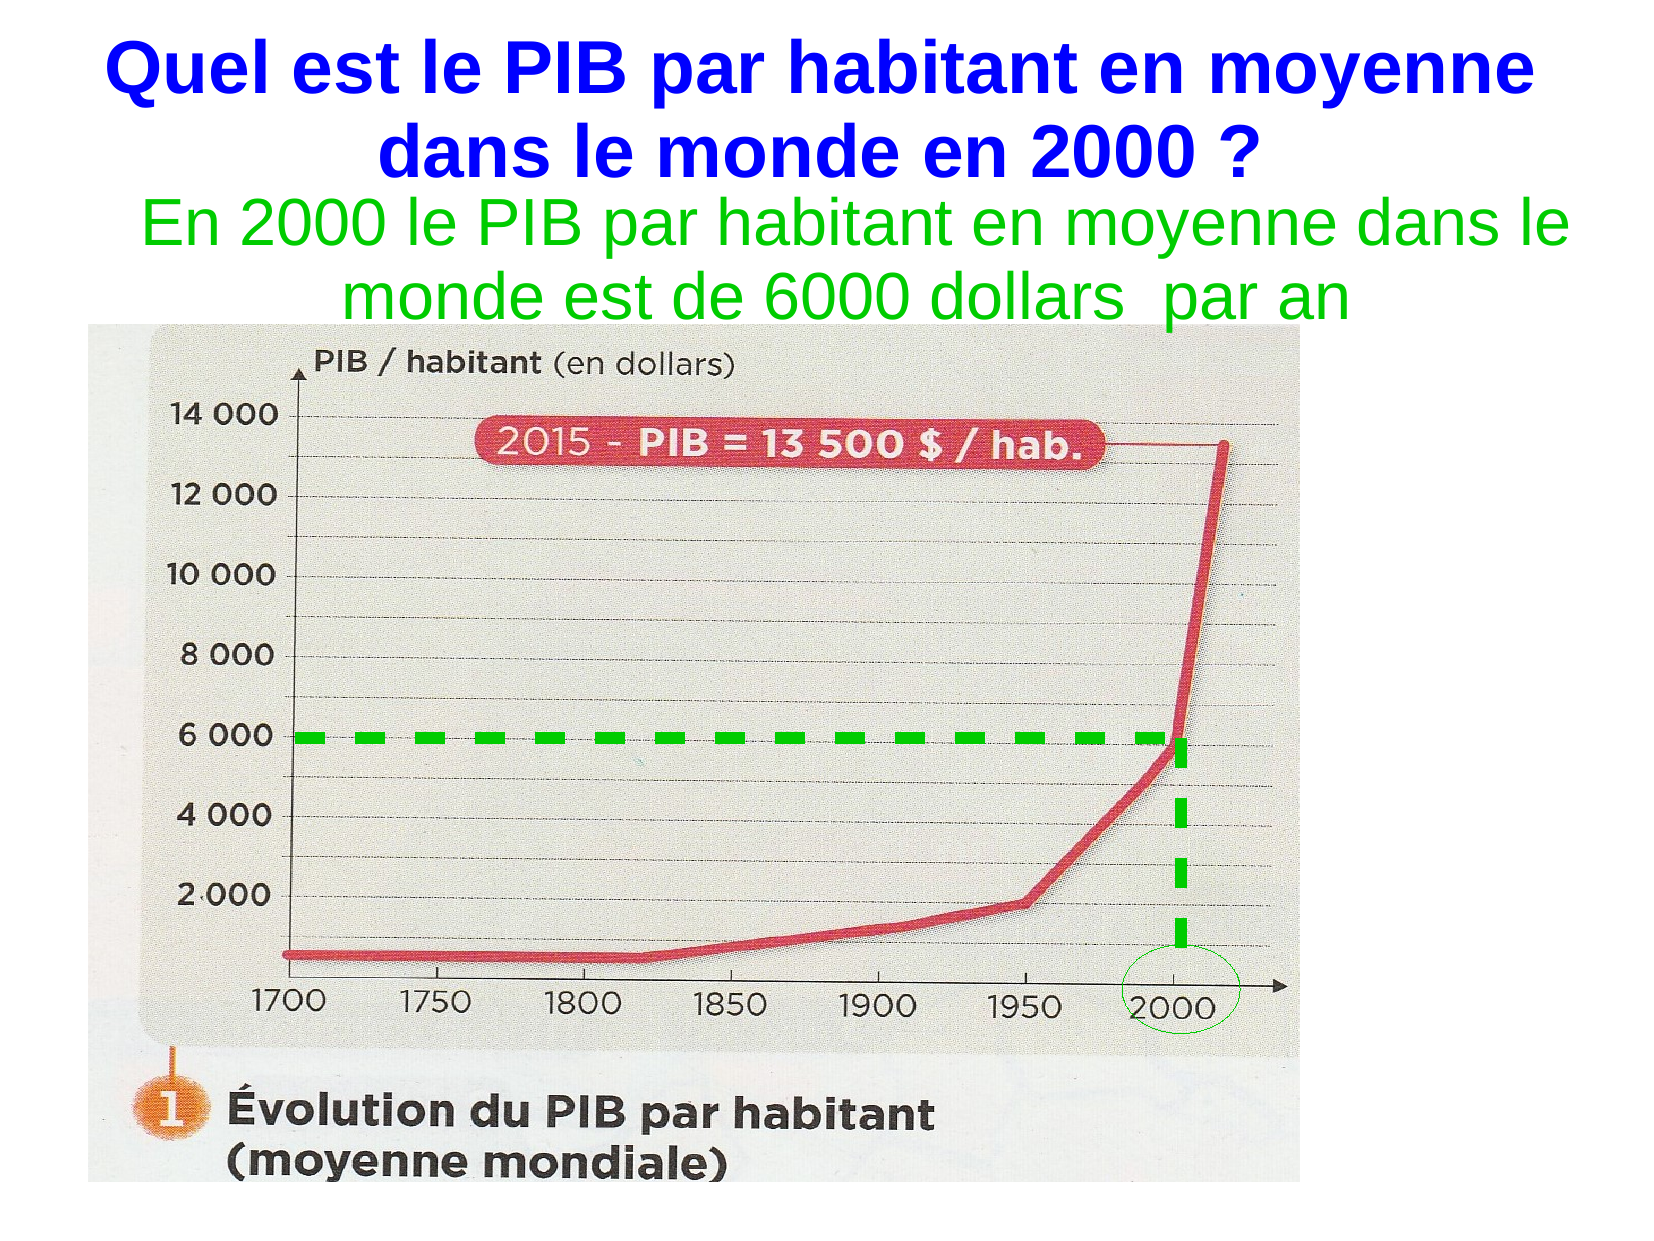

# Quel est le PIB par habitant en moyenne dans le monde en 2000 ?
En 2000 le PIB par habitant en moyenne dans le monde est de 6000 dollars par an